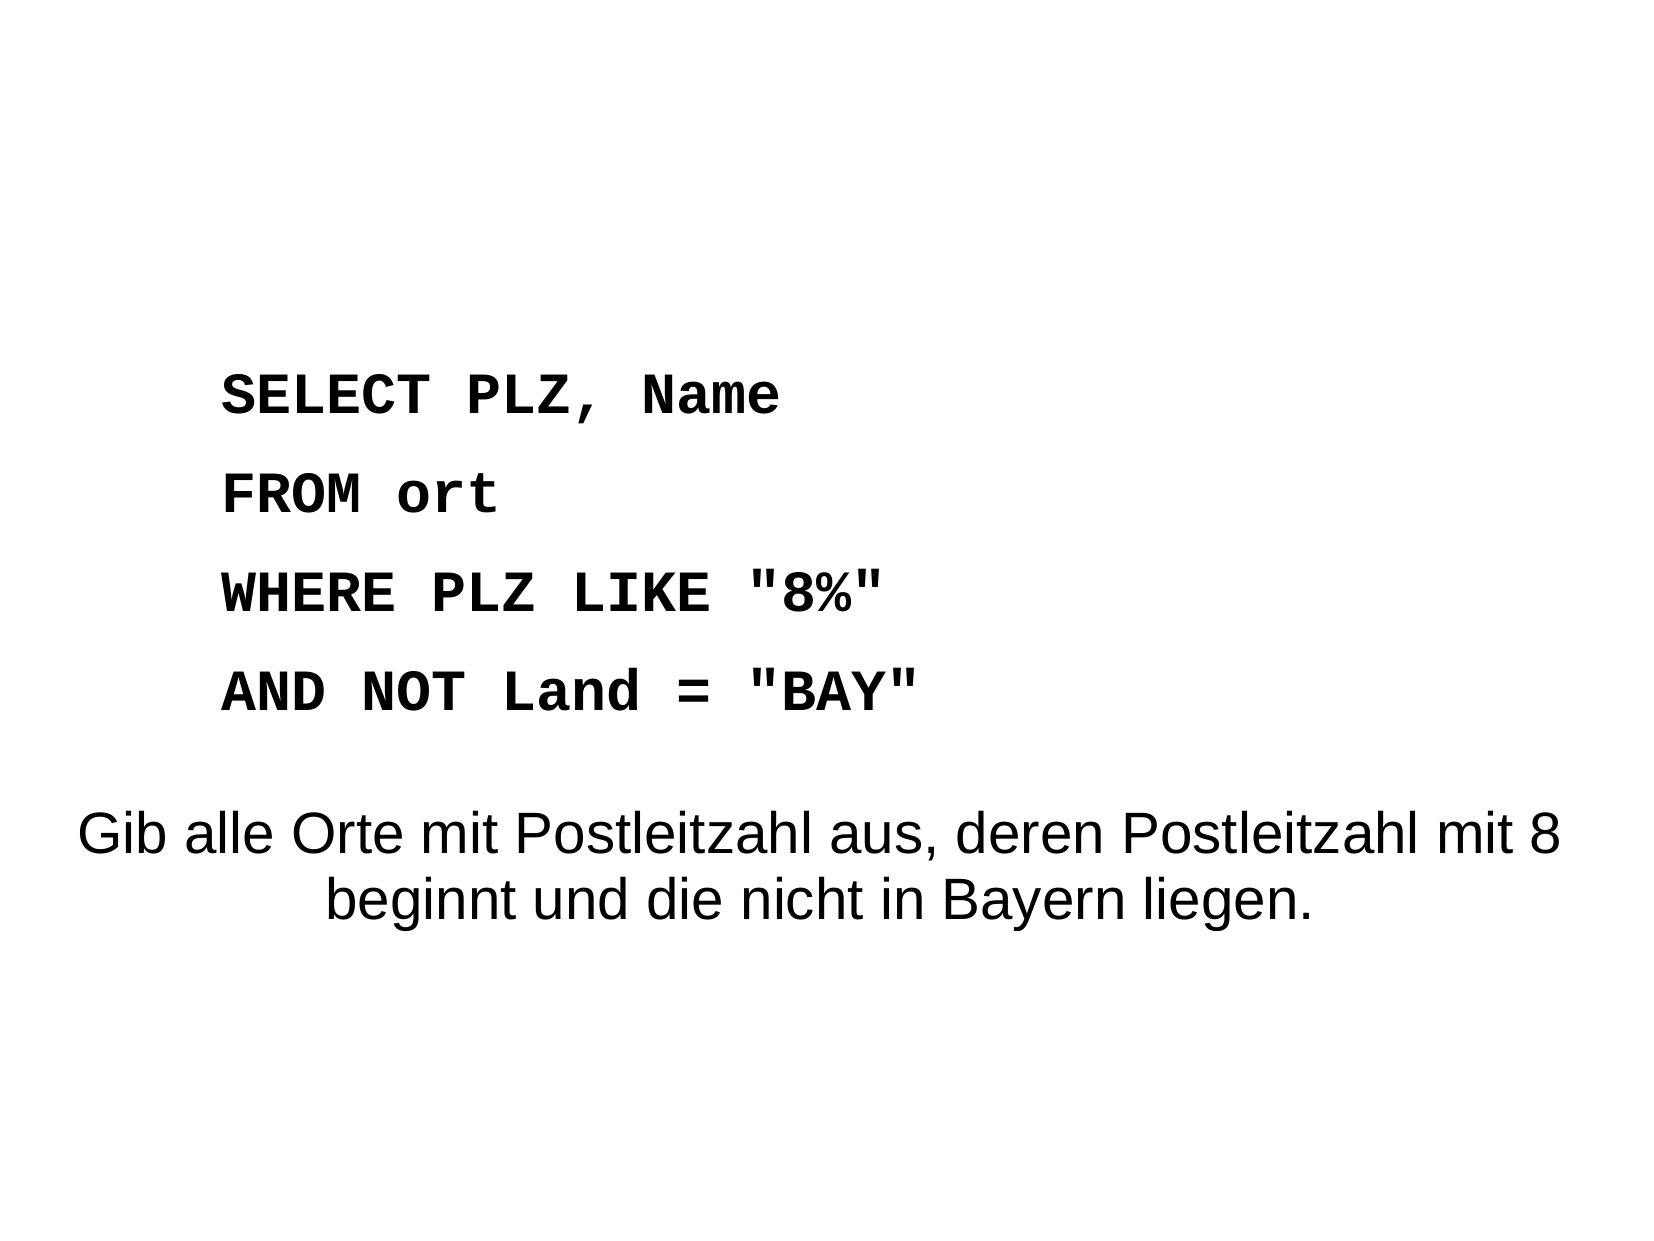

SELECT PLZ, Name
FROM ort
WHERE PLZ LIKE "8%"
AND NOT Land = "BAY"
# Gib alle Orte mit Postleitzahl aus, deren Postleitzahl mit 8 beginnt und die nicht in Bayern liegen.